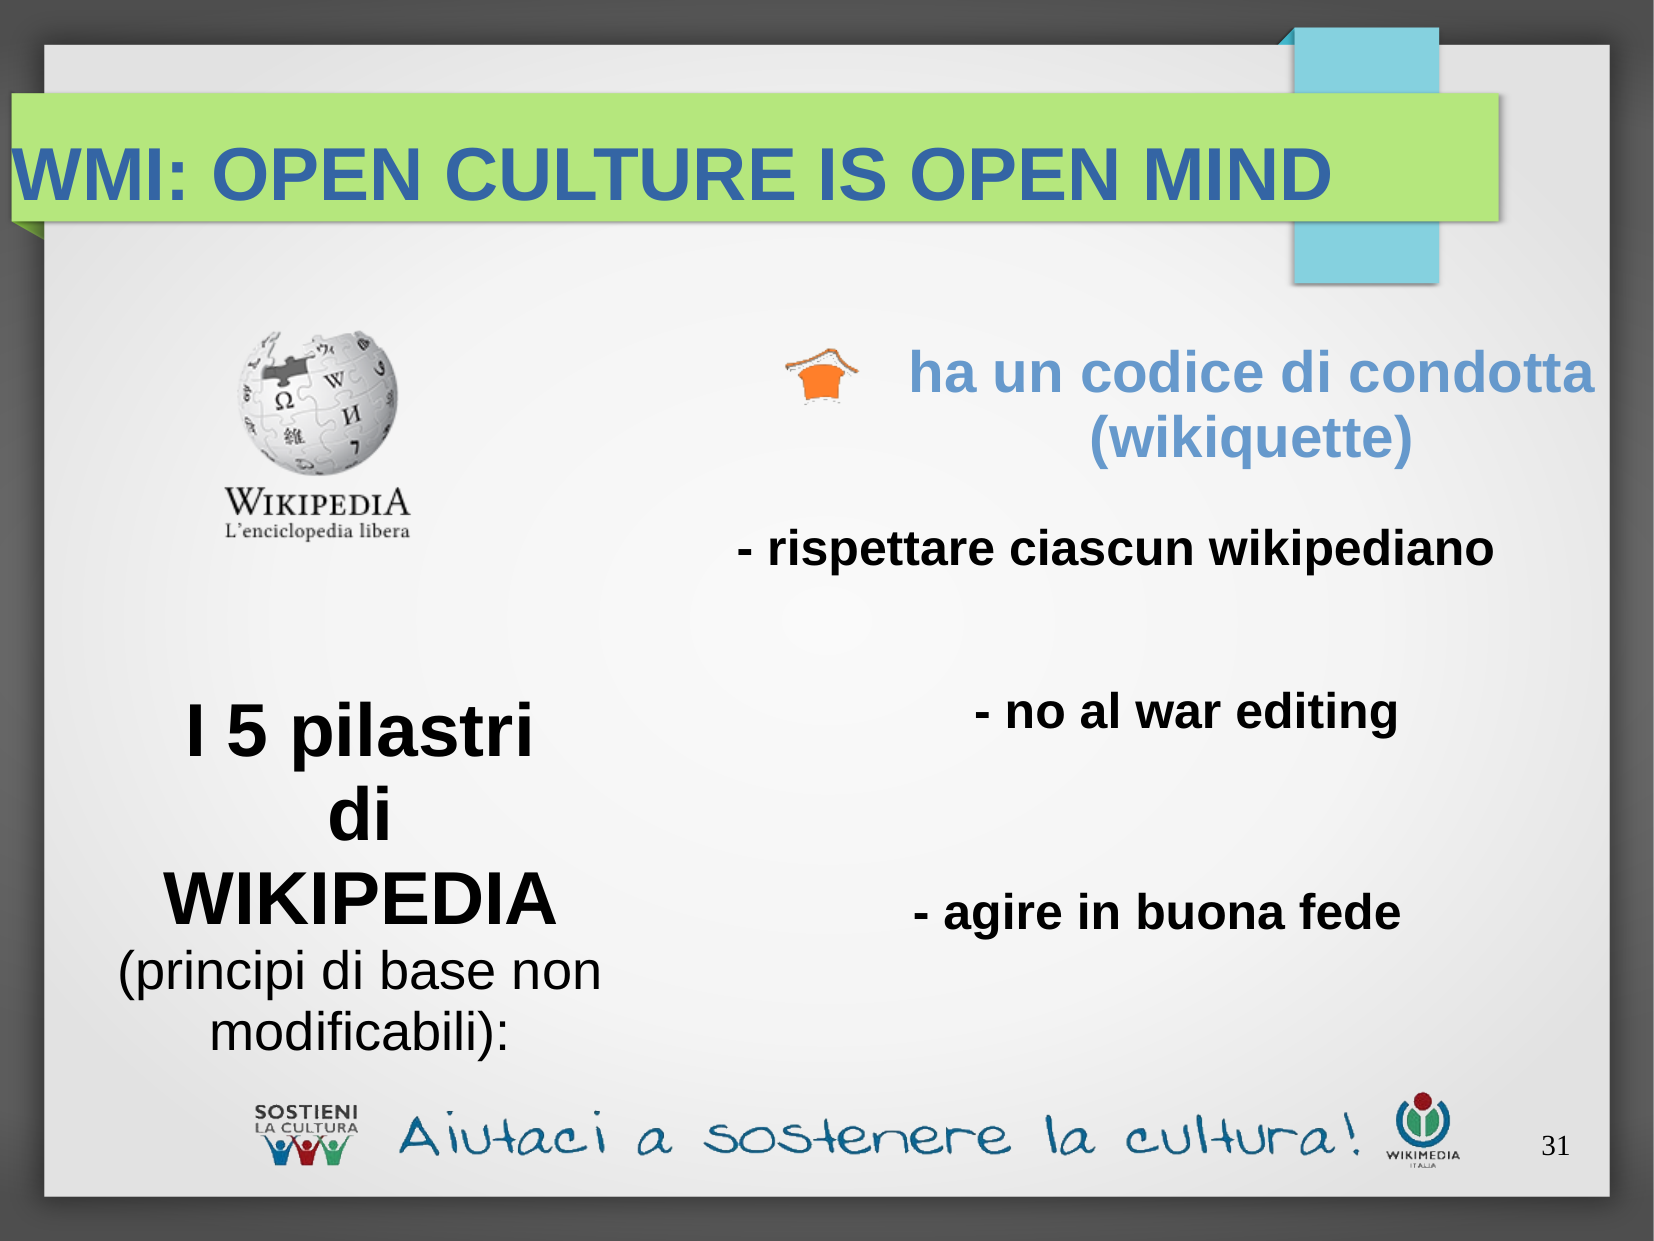

# WMI: OPEN CULTURE IS OPEN MIND
ha un codice di condotta (wikiquette)
- rispettare ciascun wikipediano
I 5 pilastri
di
 WIKIPEDIA
(principi di base non modificabili):
- no al war editing
- agire in buona fede
31